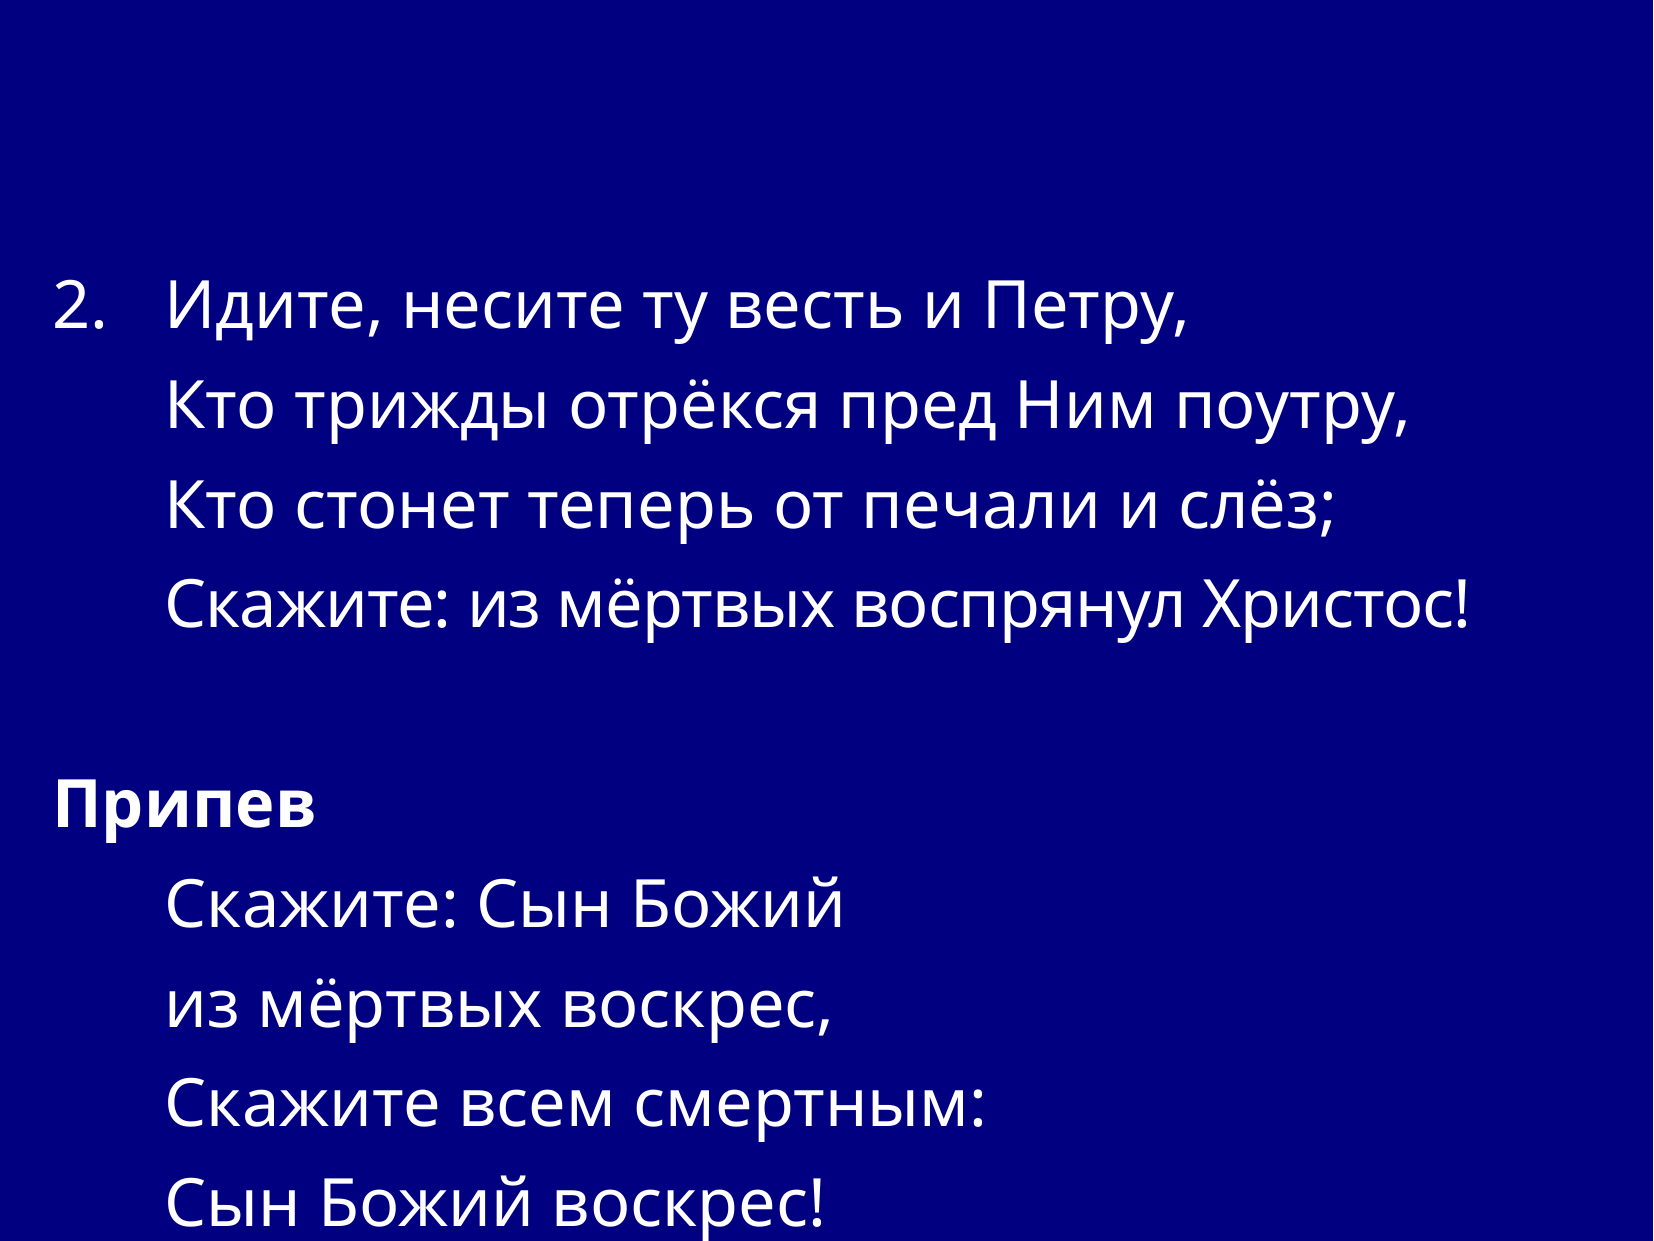

2.	Идите, несите ту весть и Петру,
	Кто трижды отрёкся пред Ним поутру,
	Кто стонет теперь от печали и слёз;
	Скажите: из мёртвых воспрянул Христос!
Припев
	Скажите: Сын Божий
	из мёртвых воскрес,
	Скажите всем смертным:
	Сын Божий воскрес!